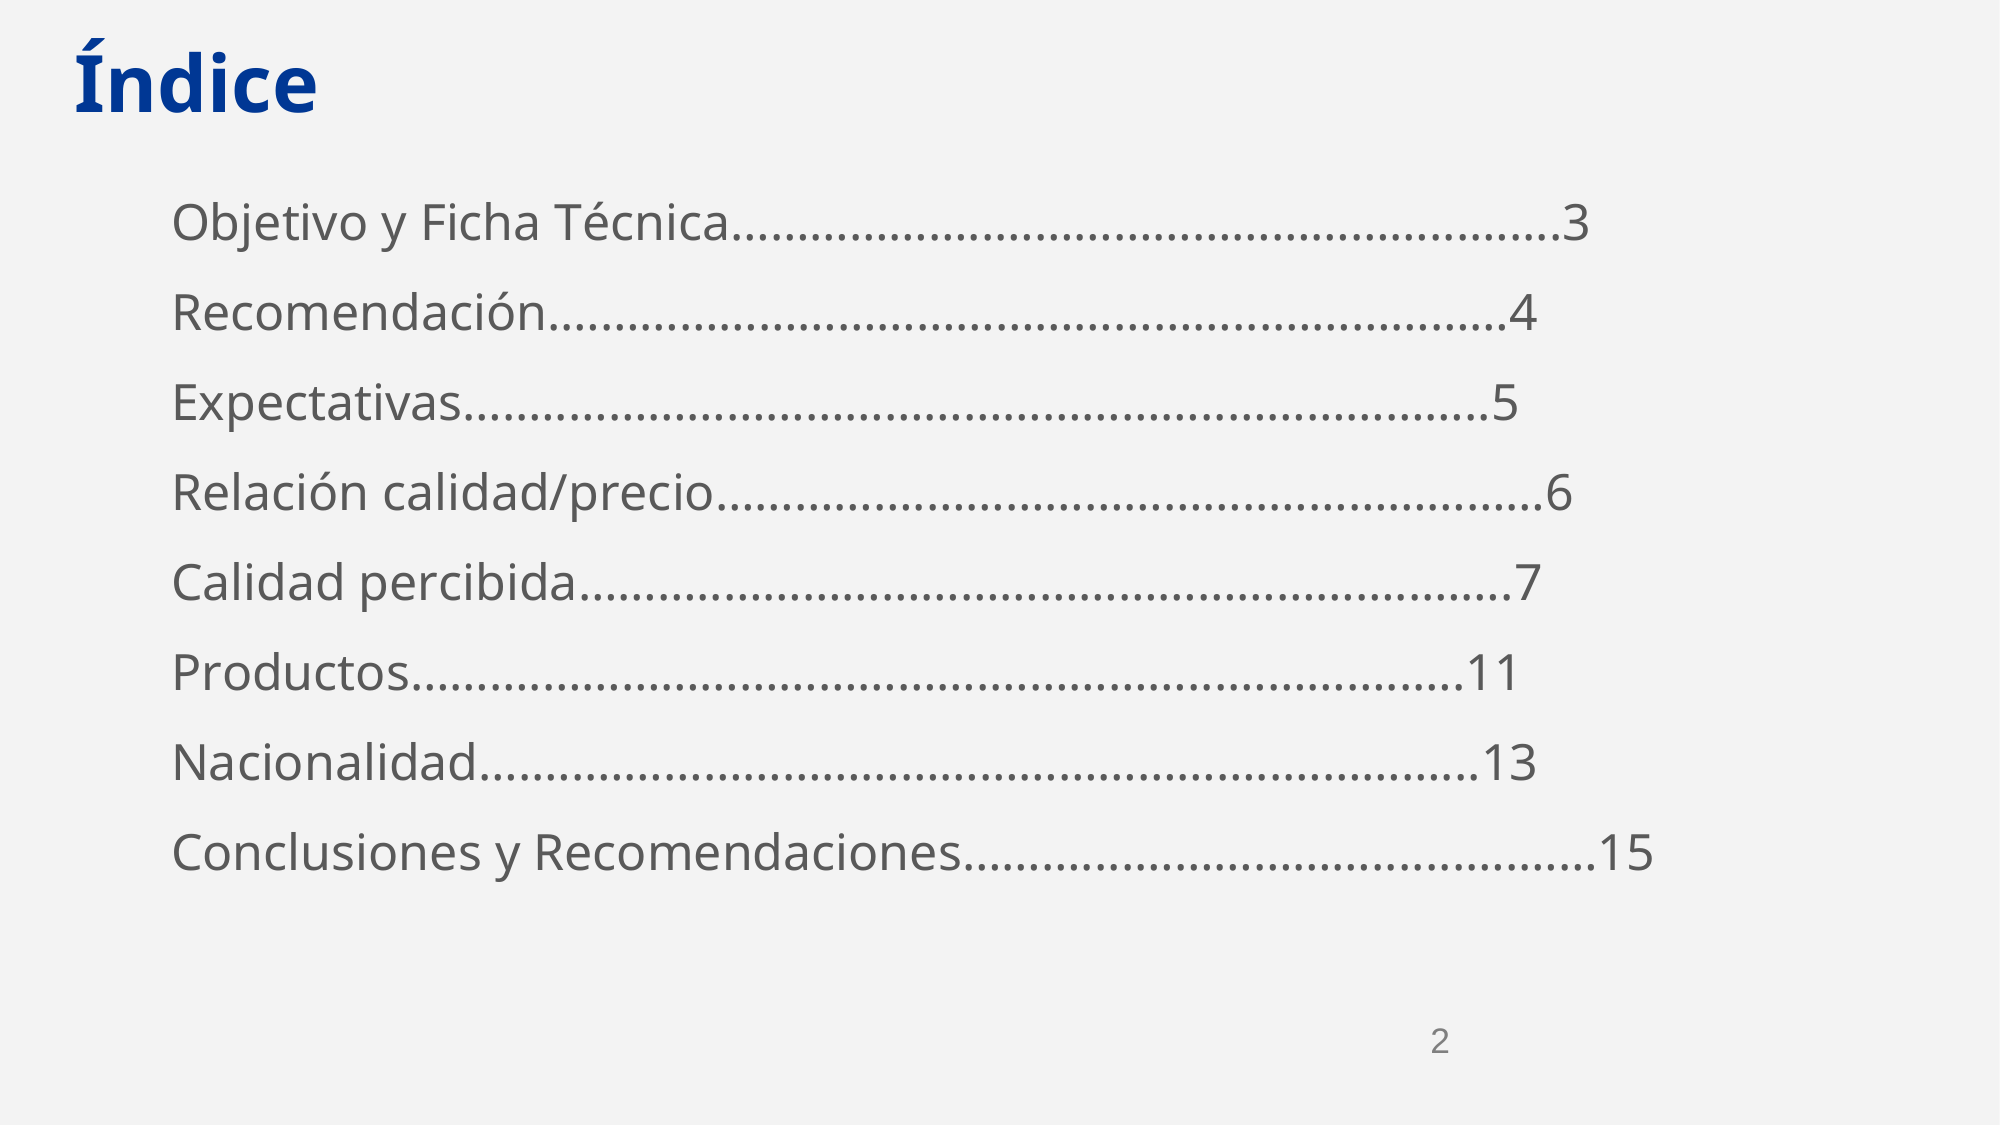

Índice
Objetivo y Ficha Técnica………………..……………………………...…....3
Recomendación.……………………………………………...………………4
Expectativas….….…………………………………………..………………..5
Relación calidad/precio…………….……………………..…………………6
Calidad percibida………..……………………………………………..…….7
Productos……….…………………………….……………...…………..….11
Nacionalidad….….……………………………………………..…………...13
Conclusiones y Recomendaciones………....……………….......….……15